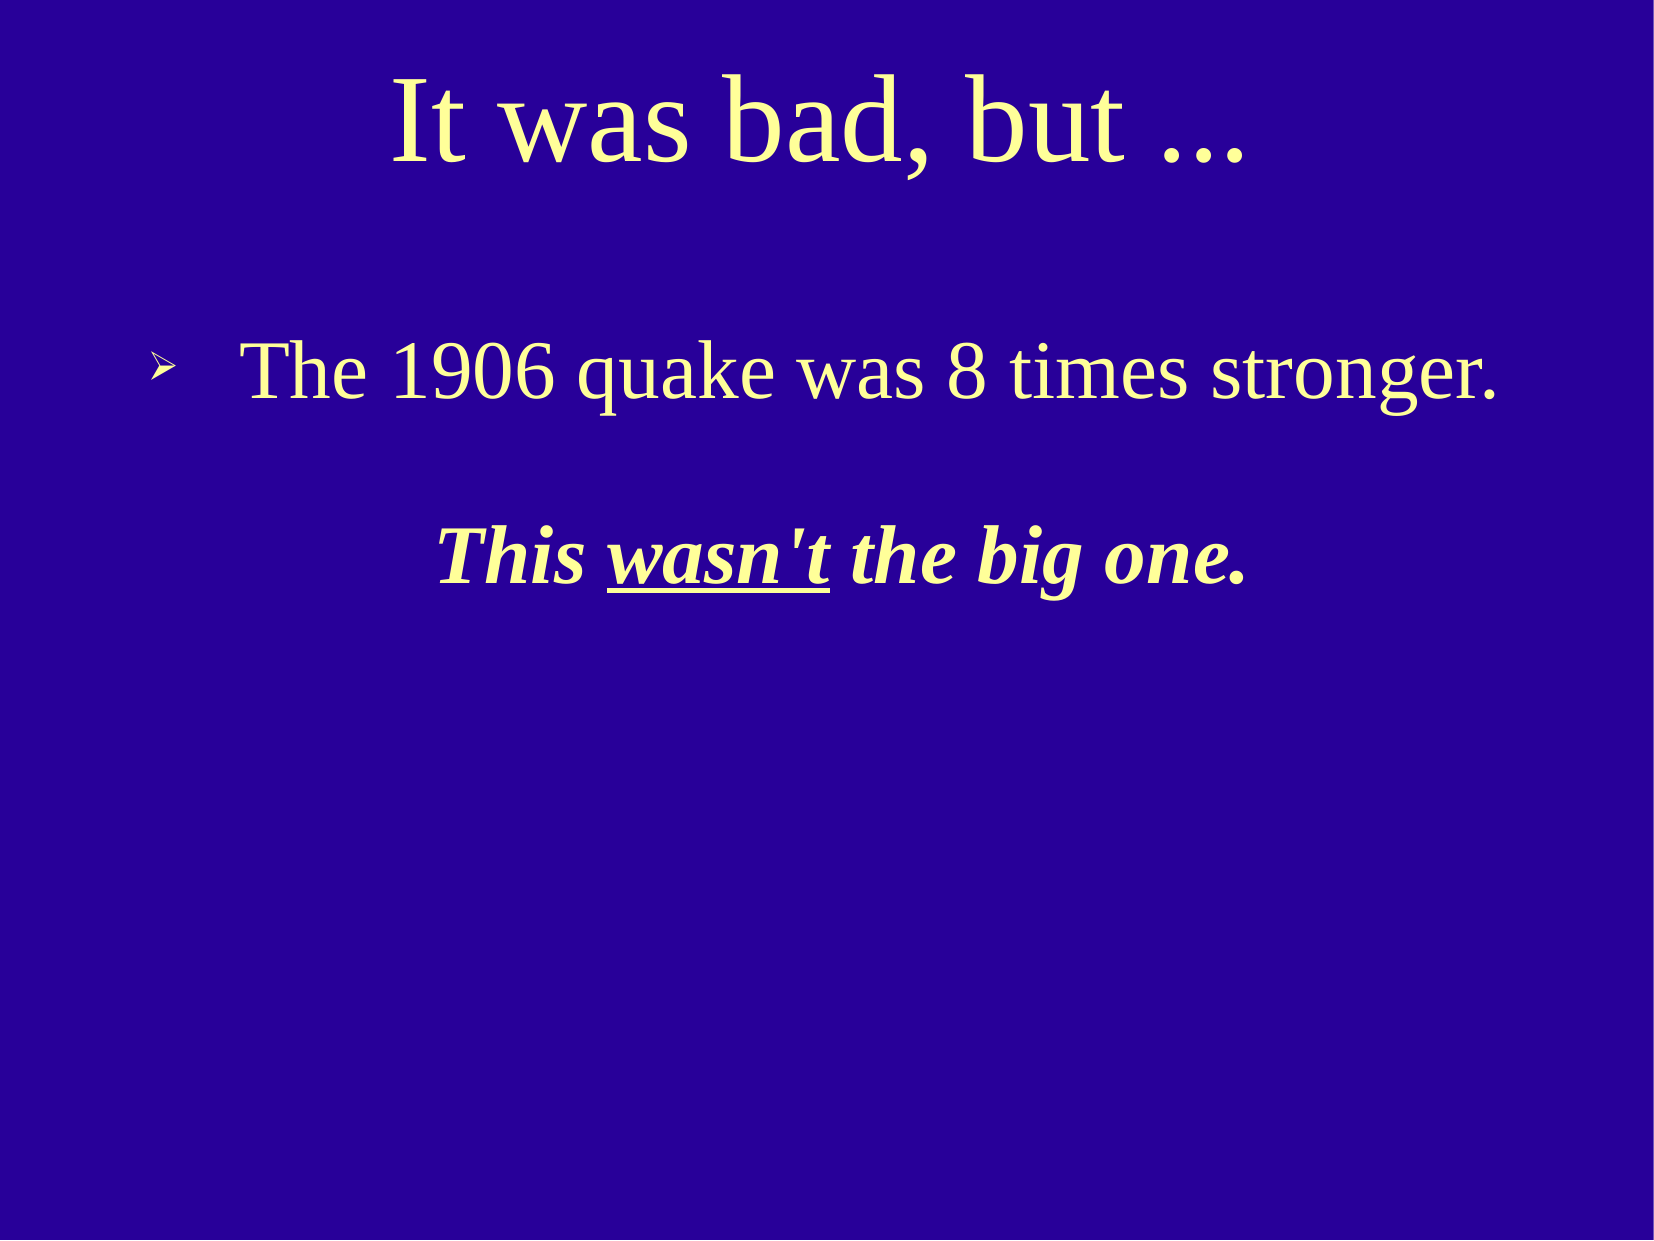

# It was bad, but ...
 The 1906 quake was 8 times stronger.
This wasn't the big one.